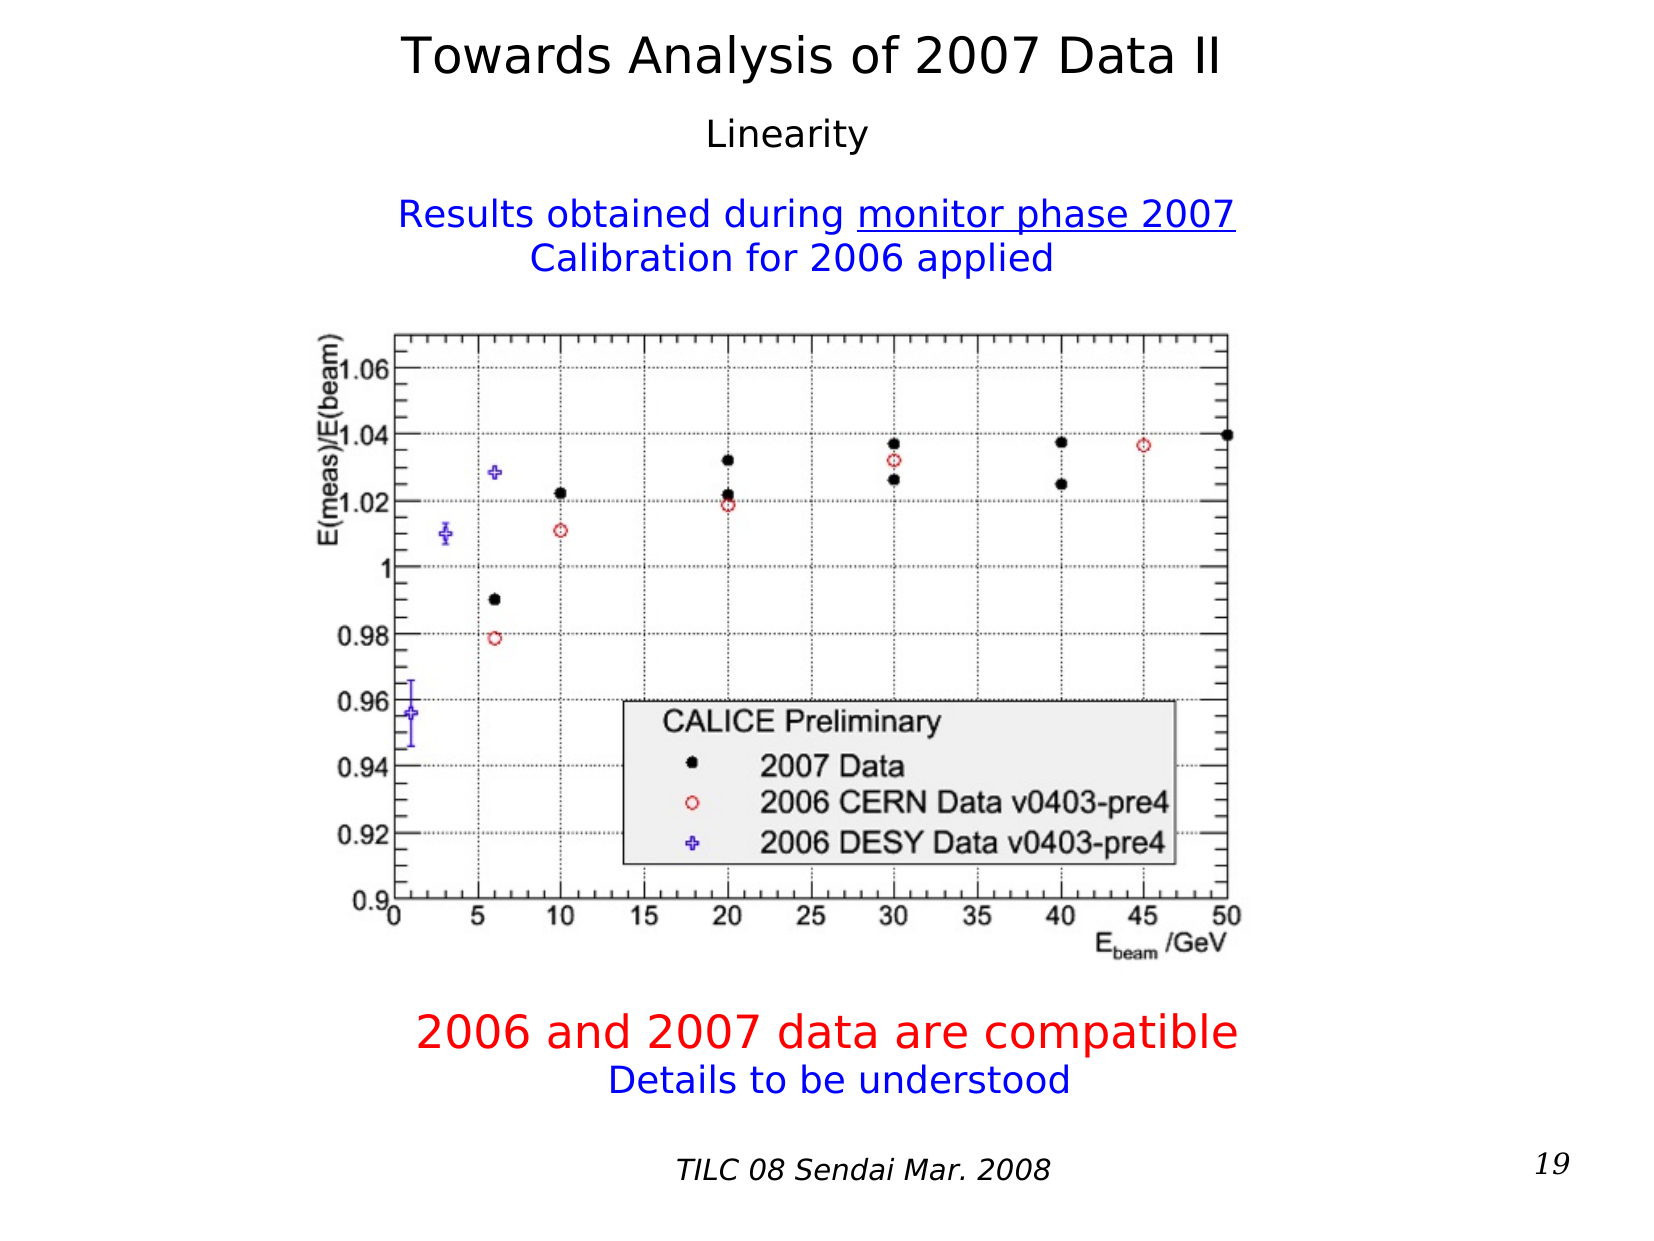

Towards Analysis of 2007 Data II
Linearity
Results obtained during monitor phase 2007
 Calibration for 2006 applied
2006 and 2007 data are compatible
 Details to be understood
June 1st, 2007
19
LCWS 2007 ----- Hamburg ----- A.-M. Magnan (IC London)